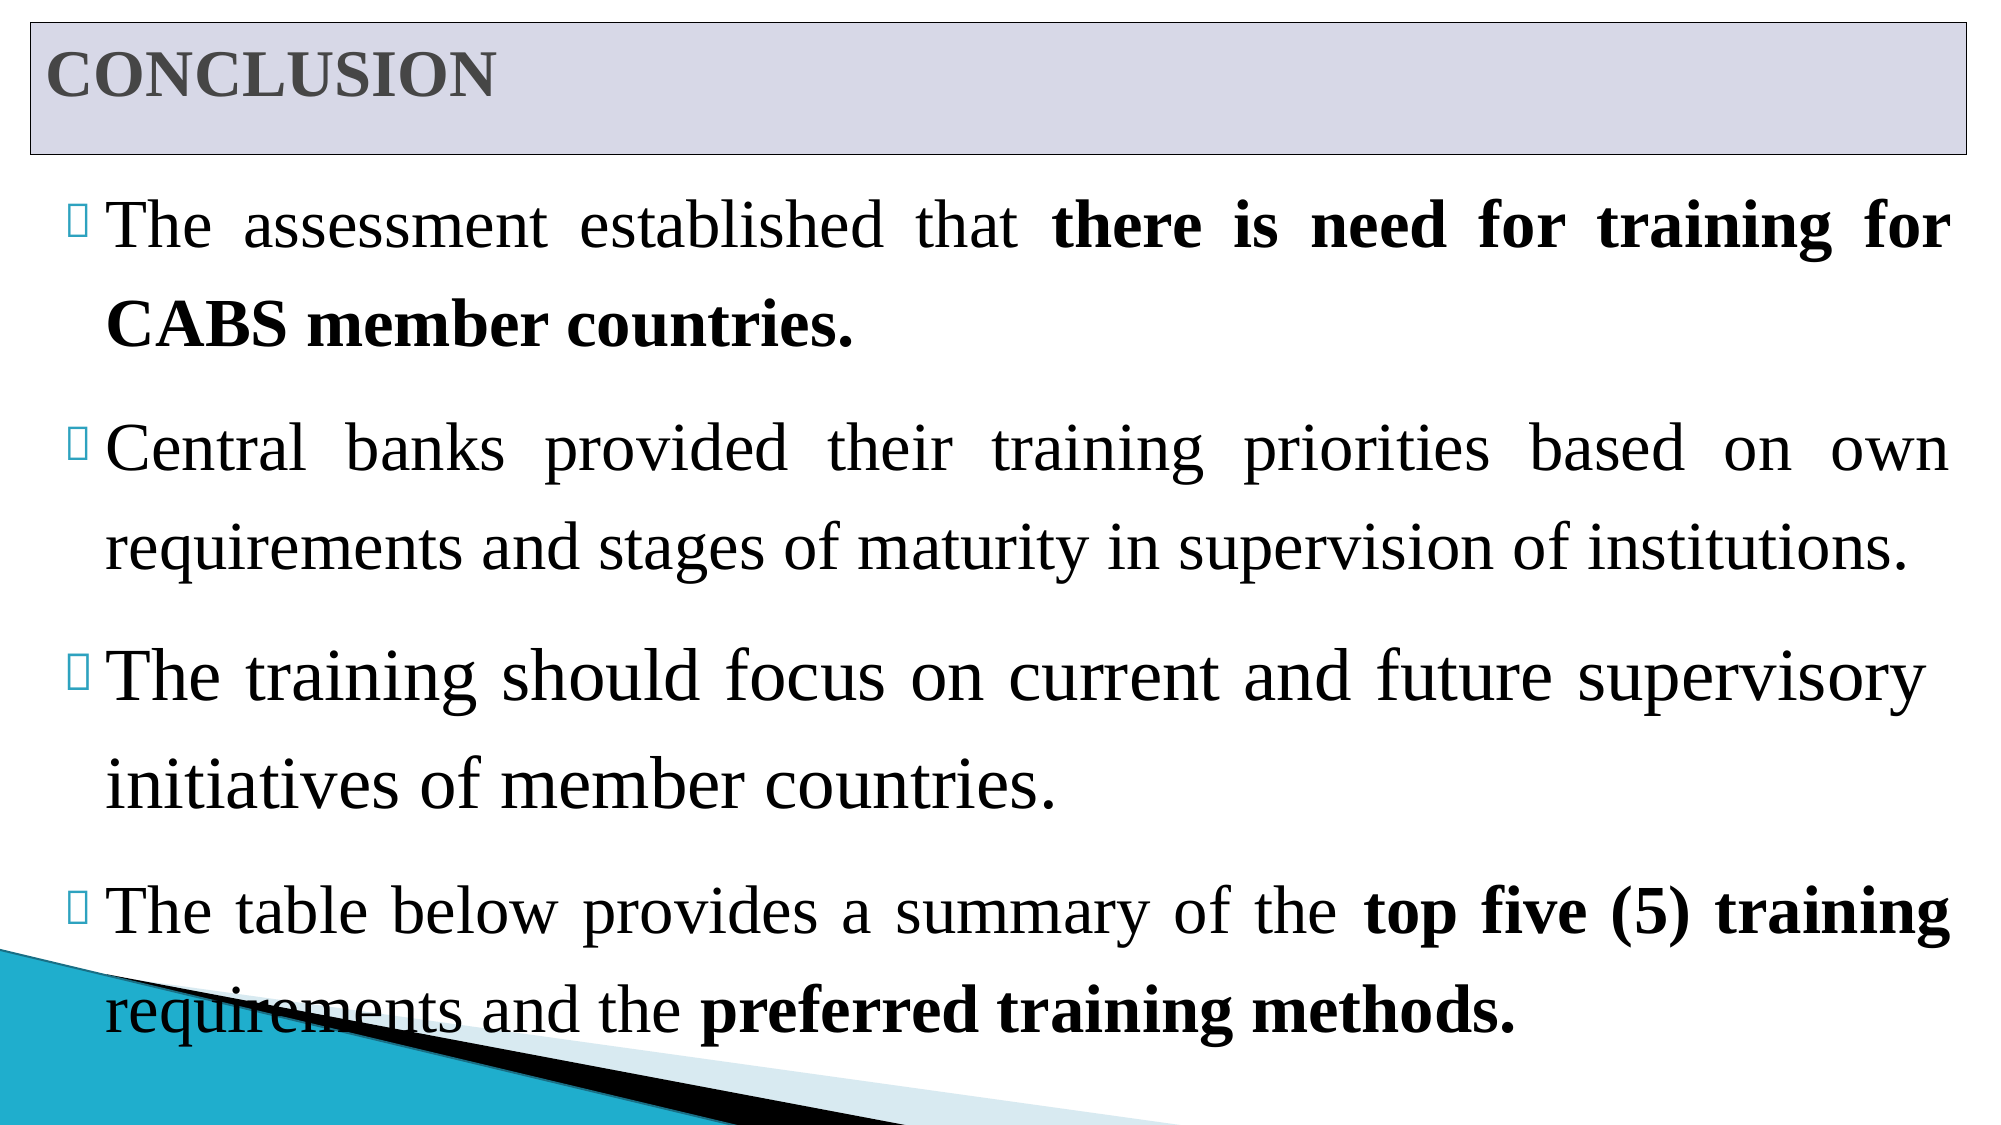

# CONCLUSION
The assessment established that there is need for training for CABS member countries.
Central banks provided their training priorities based on own requirements and stages of maturity in supervision of institutions.
The training should focus on current and future supervisory initiatives of member countries.
The table below provides a summary of the top five (5) training requirements and the preferred training methods.